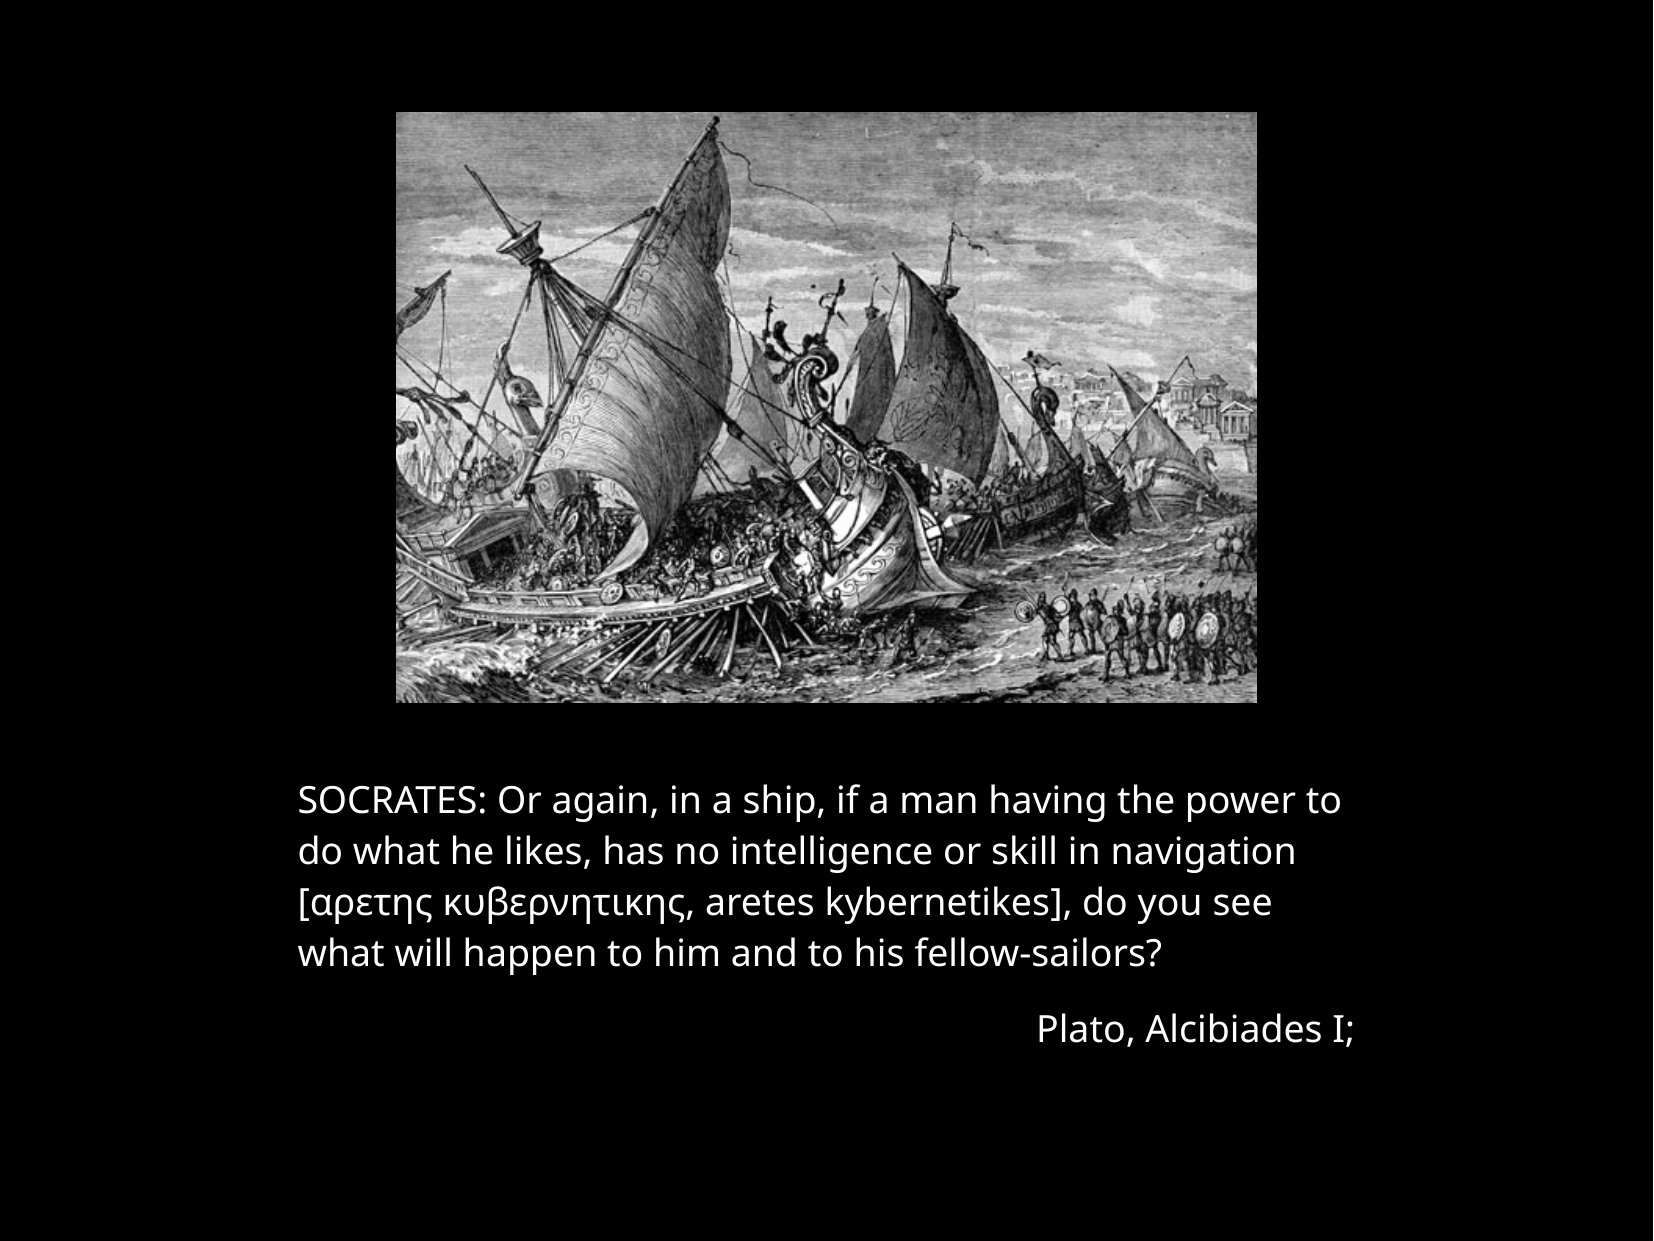

SOCRATES: Or again, in a ship, if a man having the power to do what he likes, has no intelligence or skill in navigation [αρετης κυβερνητικης, aretes kybernetikes], do you see what will happen to him and to his fellow-sailors?
Plato, Alcibiades I;